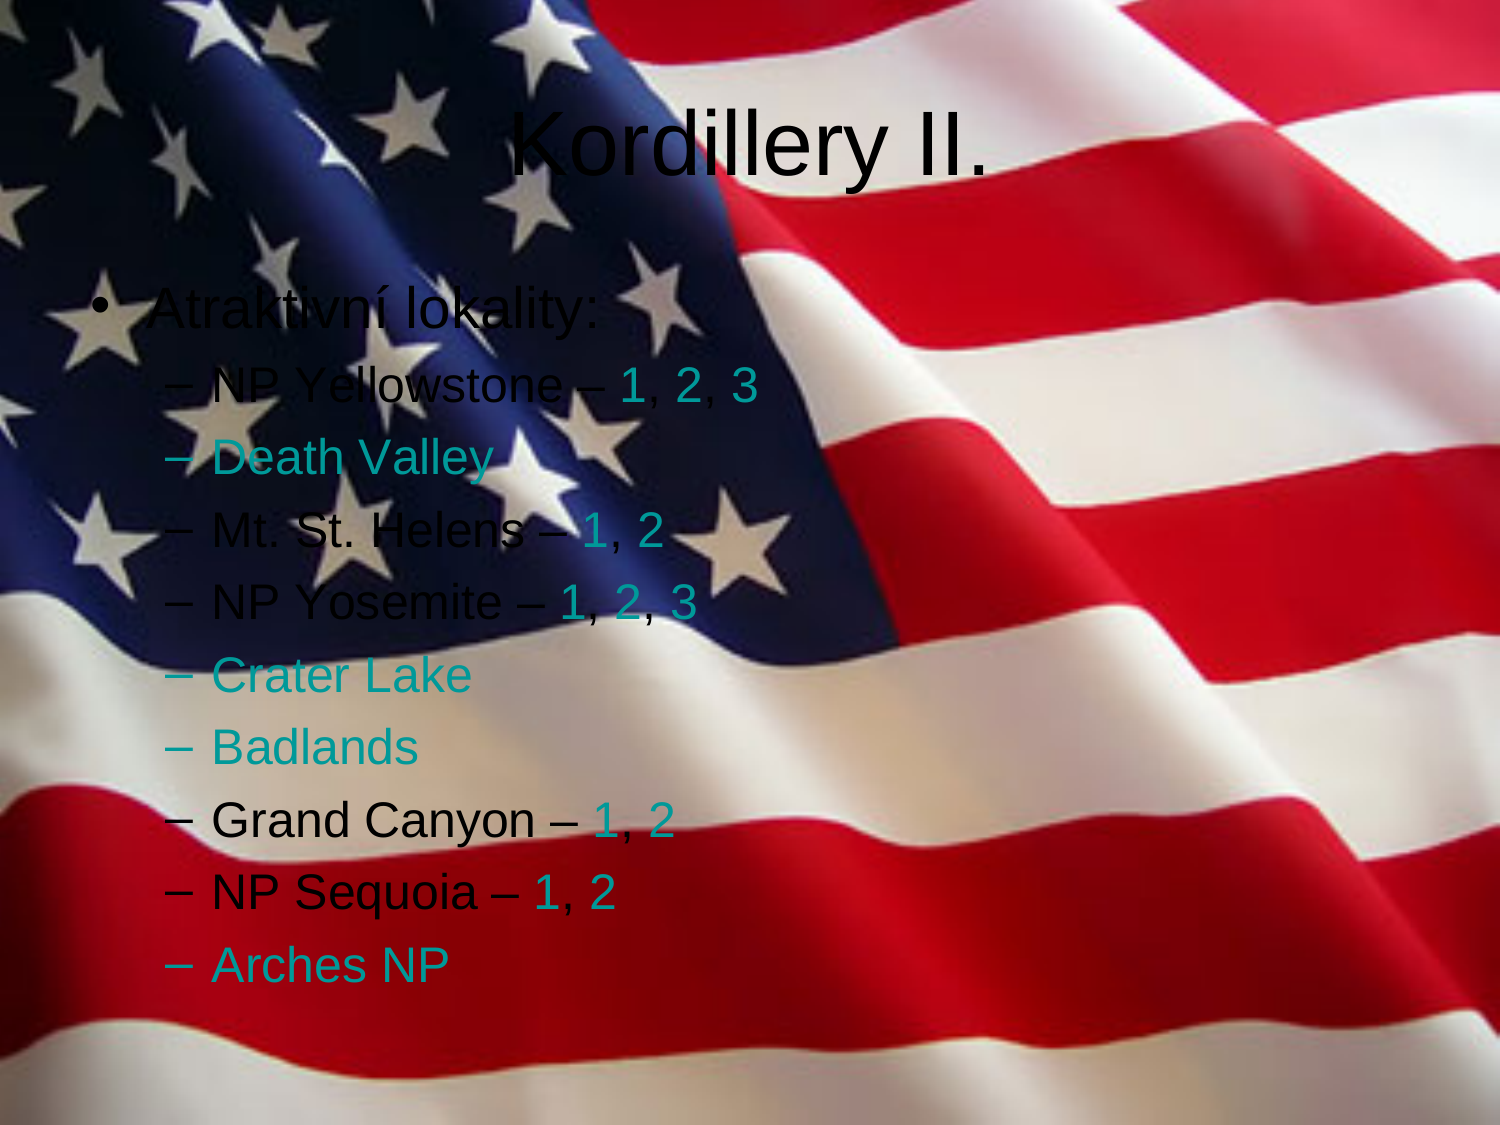

# Kordillery II.
Atraktivní lokality:
NP Yellowstone – 1, 2, 3
Death Valley
Mt. St. Helens – 1, 2
NP Yosemite – 1, 2, 3
Crater Lake
Badlands
Grand Canyon – 1, 2
NP Sequoia – 1, 2
Arches NP